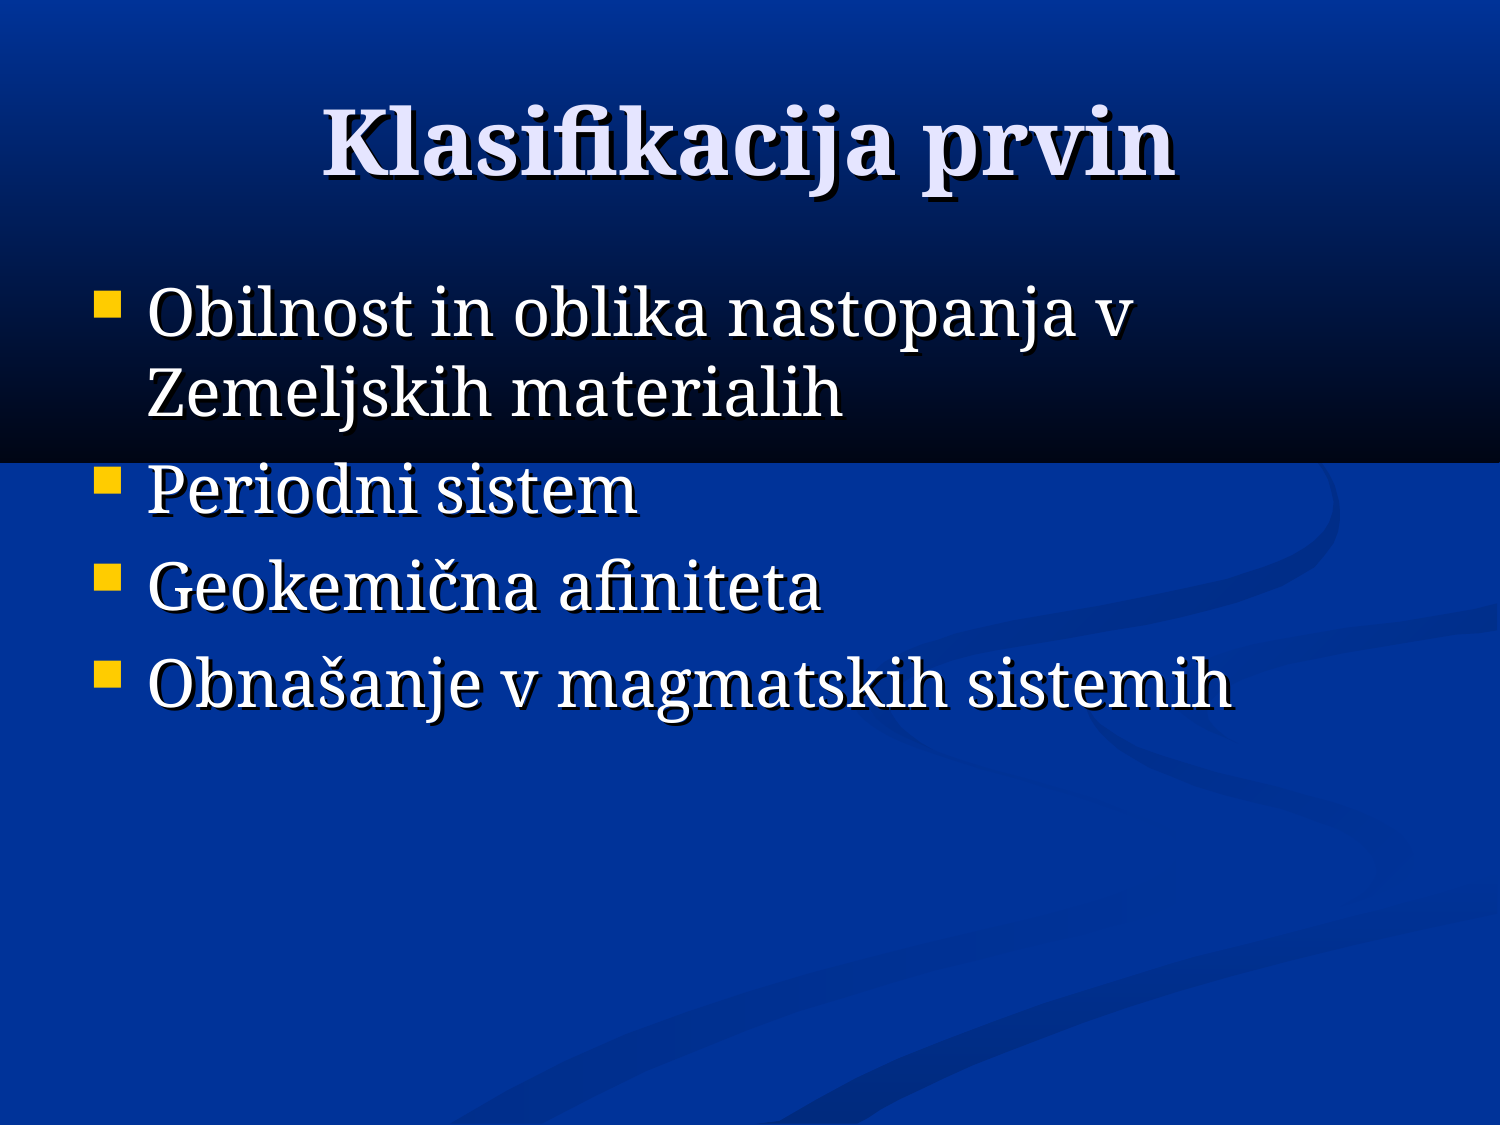

# Klasifikacija prvin
Obilnost in oblika nastopanja v Zemeljskih materialih
Periodni sistem
Geokemična afiniteta
Obnašanje v magmatskih sistemih